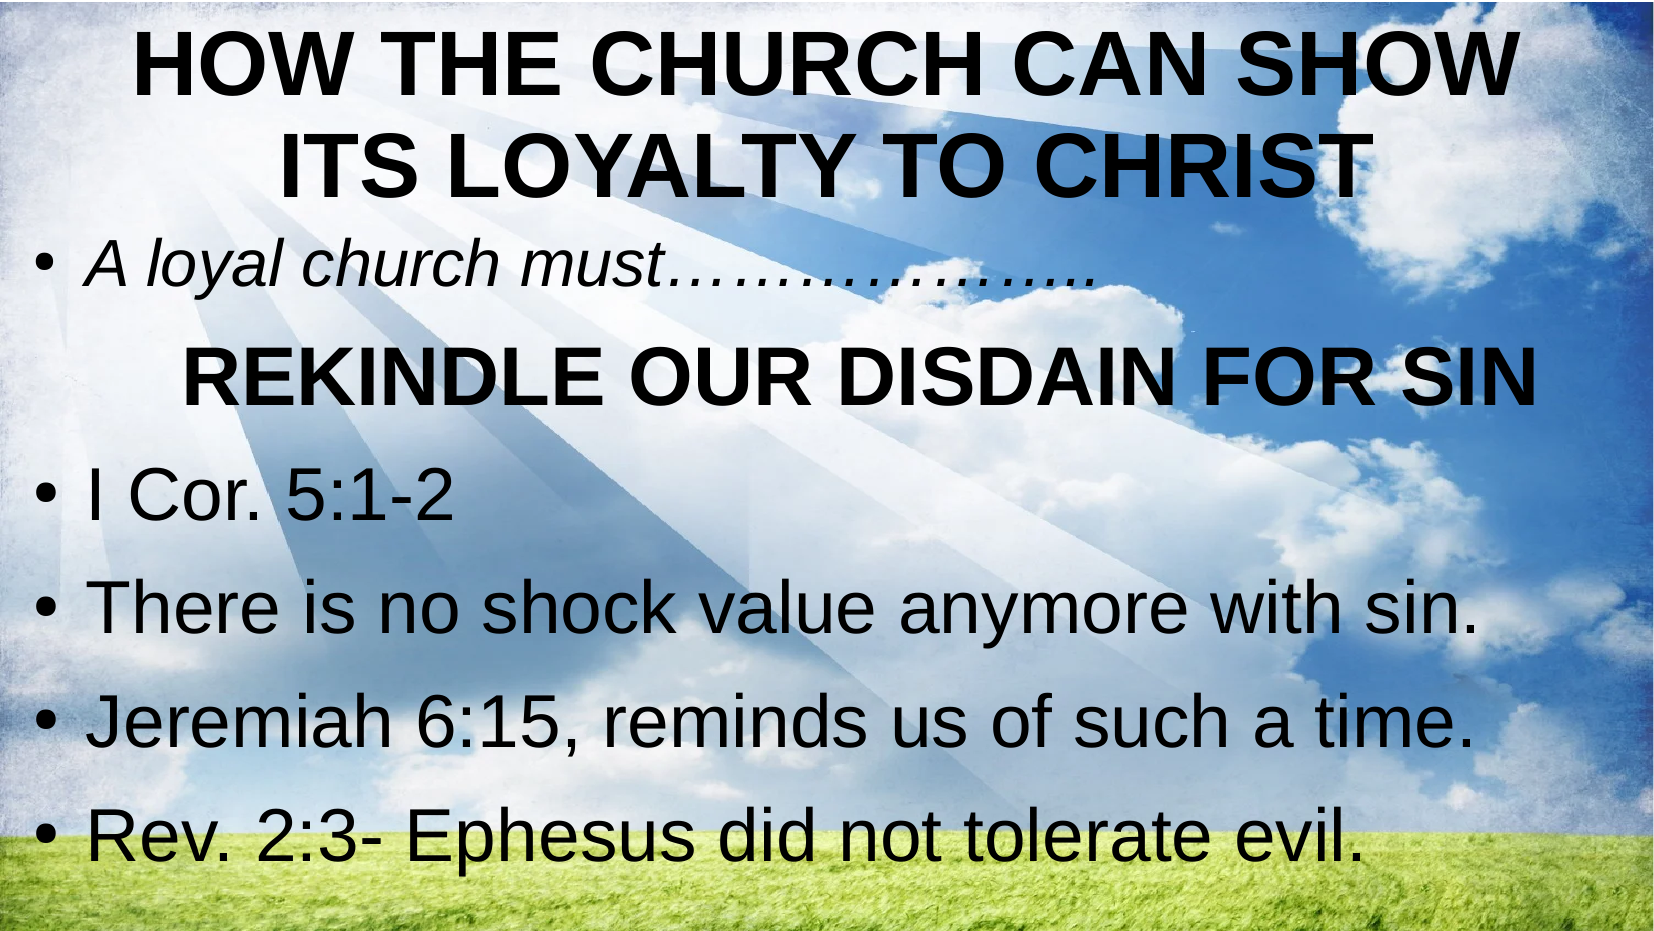

# HOW THE CHURCH CAN SHOW ITS LOYALTY TO CHRIST
A loyal church must………………..
REKINDLE OUR DISDAIN FOR SIN
I Cor. 5:1-2
There is no shock value anymore with sin.
Jeremiah 6:15, reminds us of such a time.
Rev. 2:3- Ephesus did not tolerate evil.